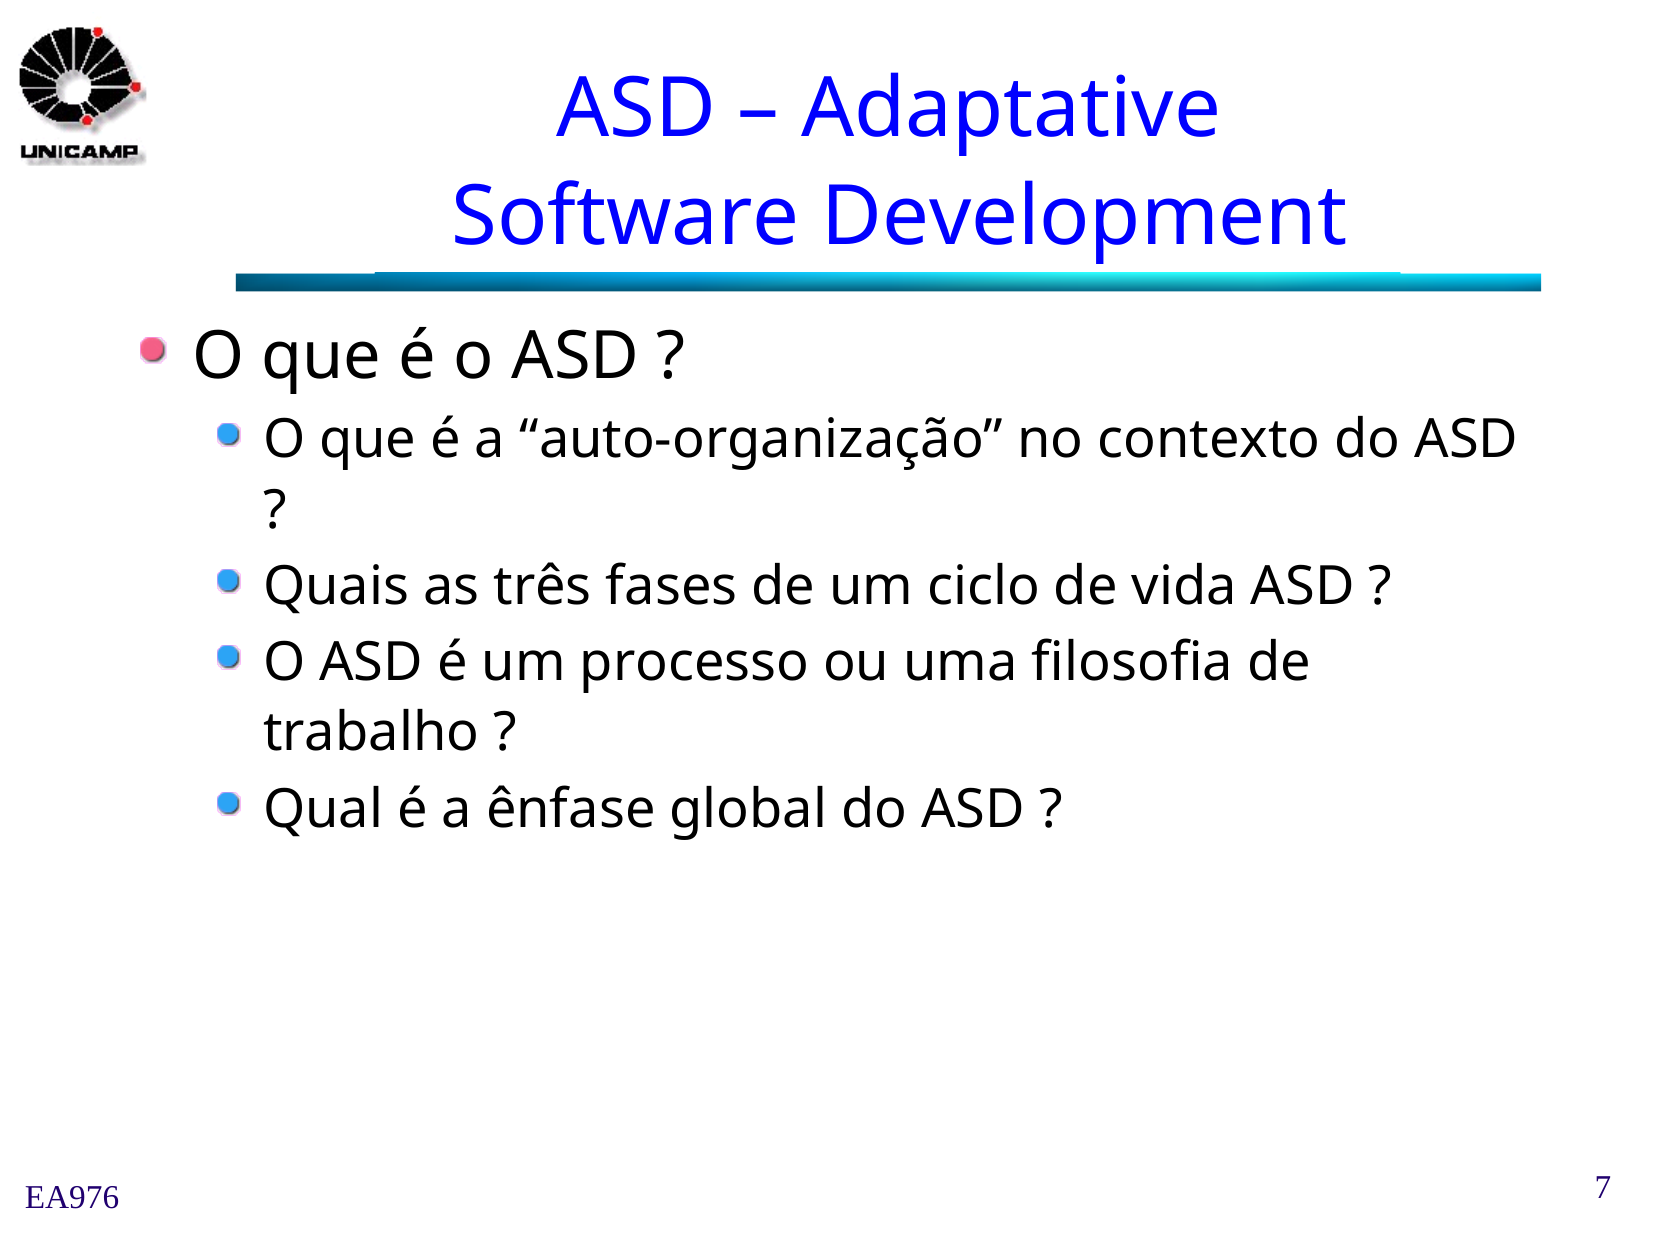

# ASD – Adaptative Software Development
O que é o ASD ?
O que é a “auto-organização” no contexto do ASD ?
Quais as três fases de um ciclo de vida ASD ?
O ASD é um processo ou uma filosofia de trabalho ?
Qual é a ênfase global do ASD ?
7